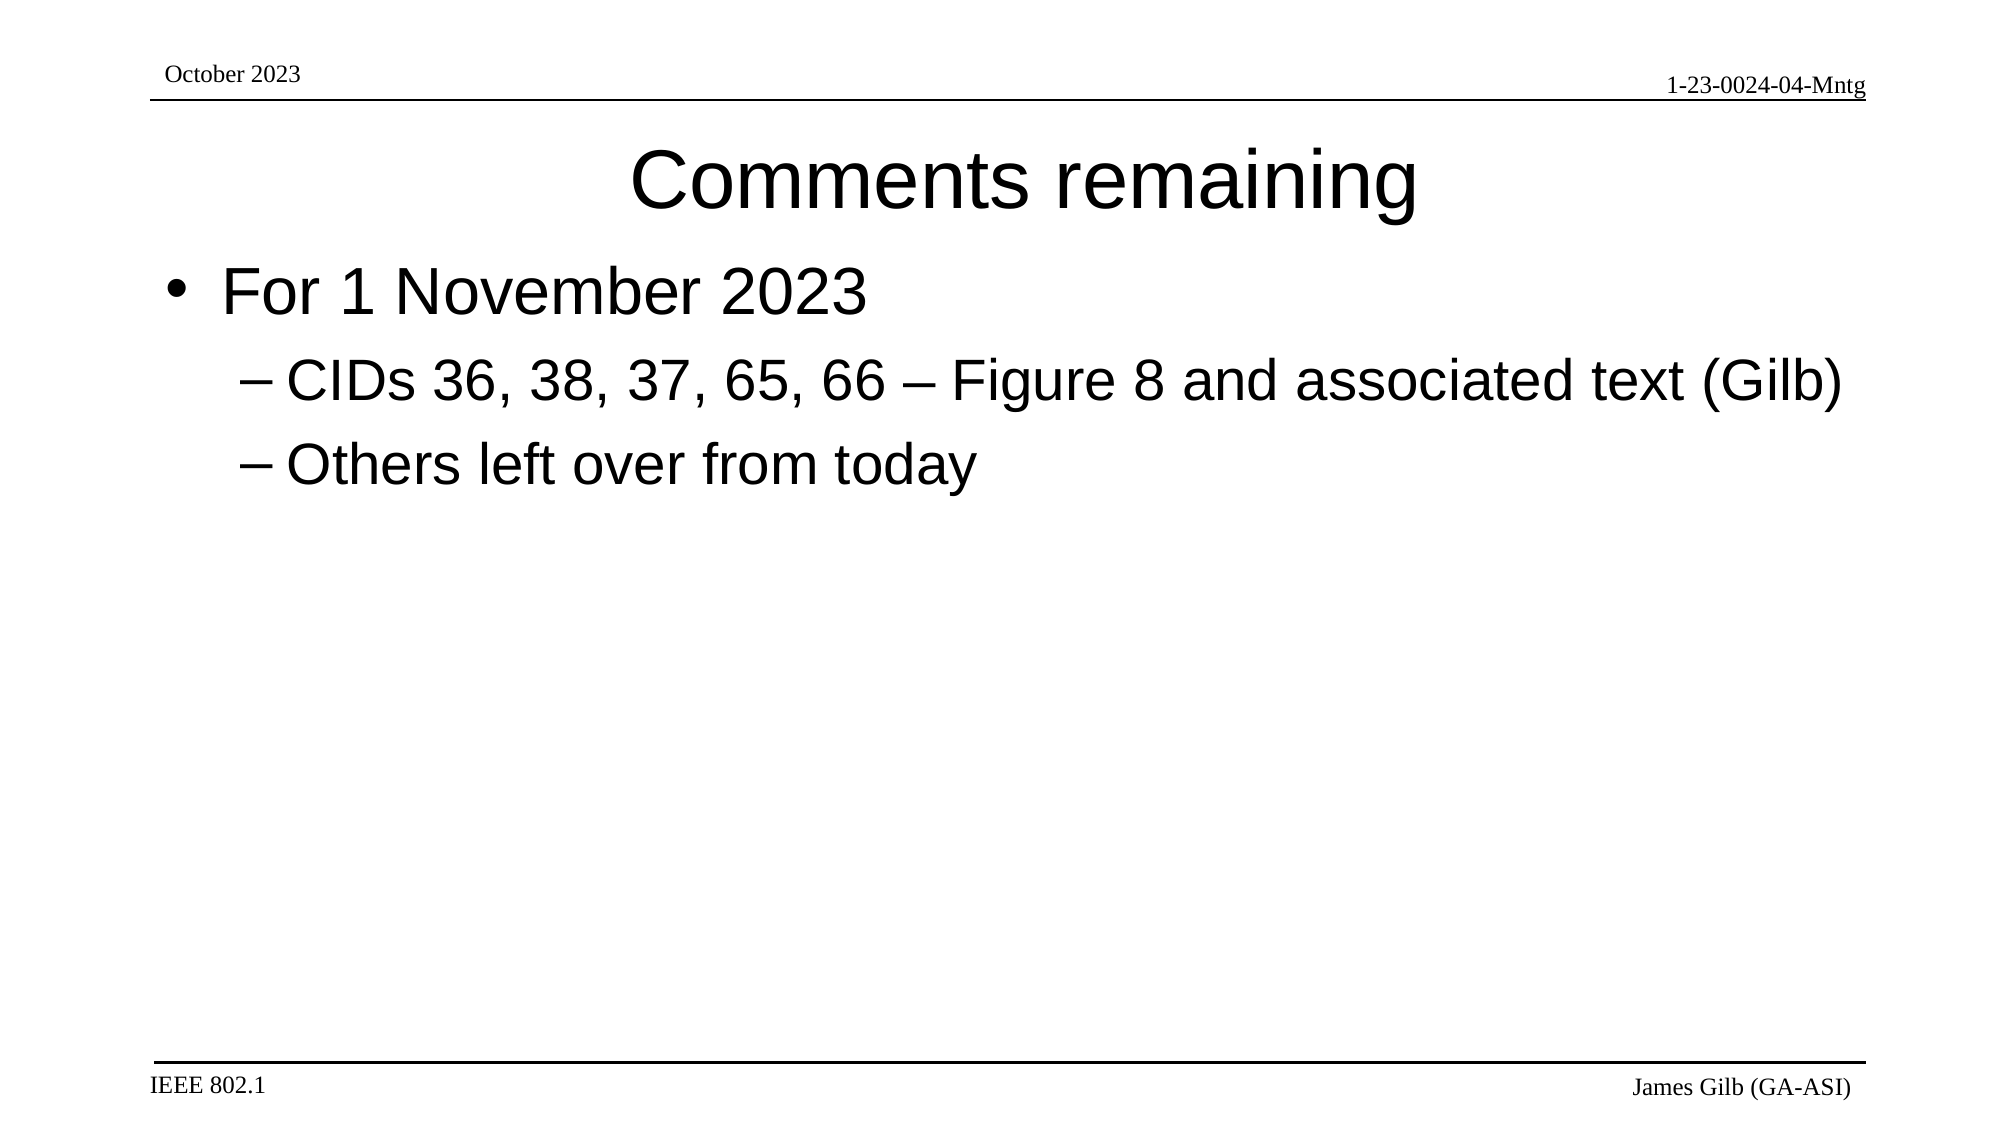

# Comments remaining
For 1 November 2023
CIDs 36, 38, 37, 65, 66 – Figure 8 and associated text (Gilb)
Others left over from today